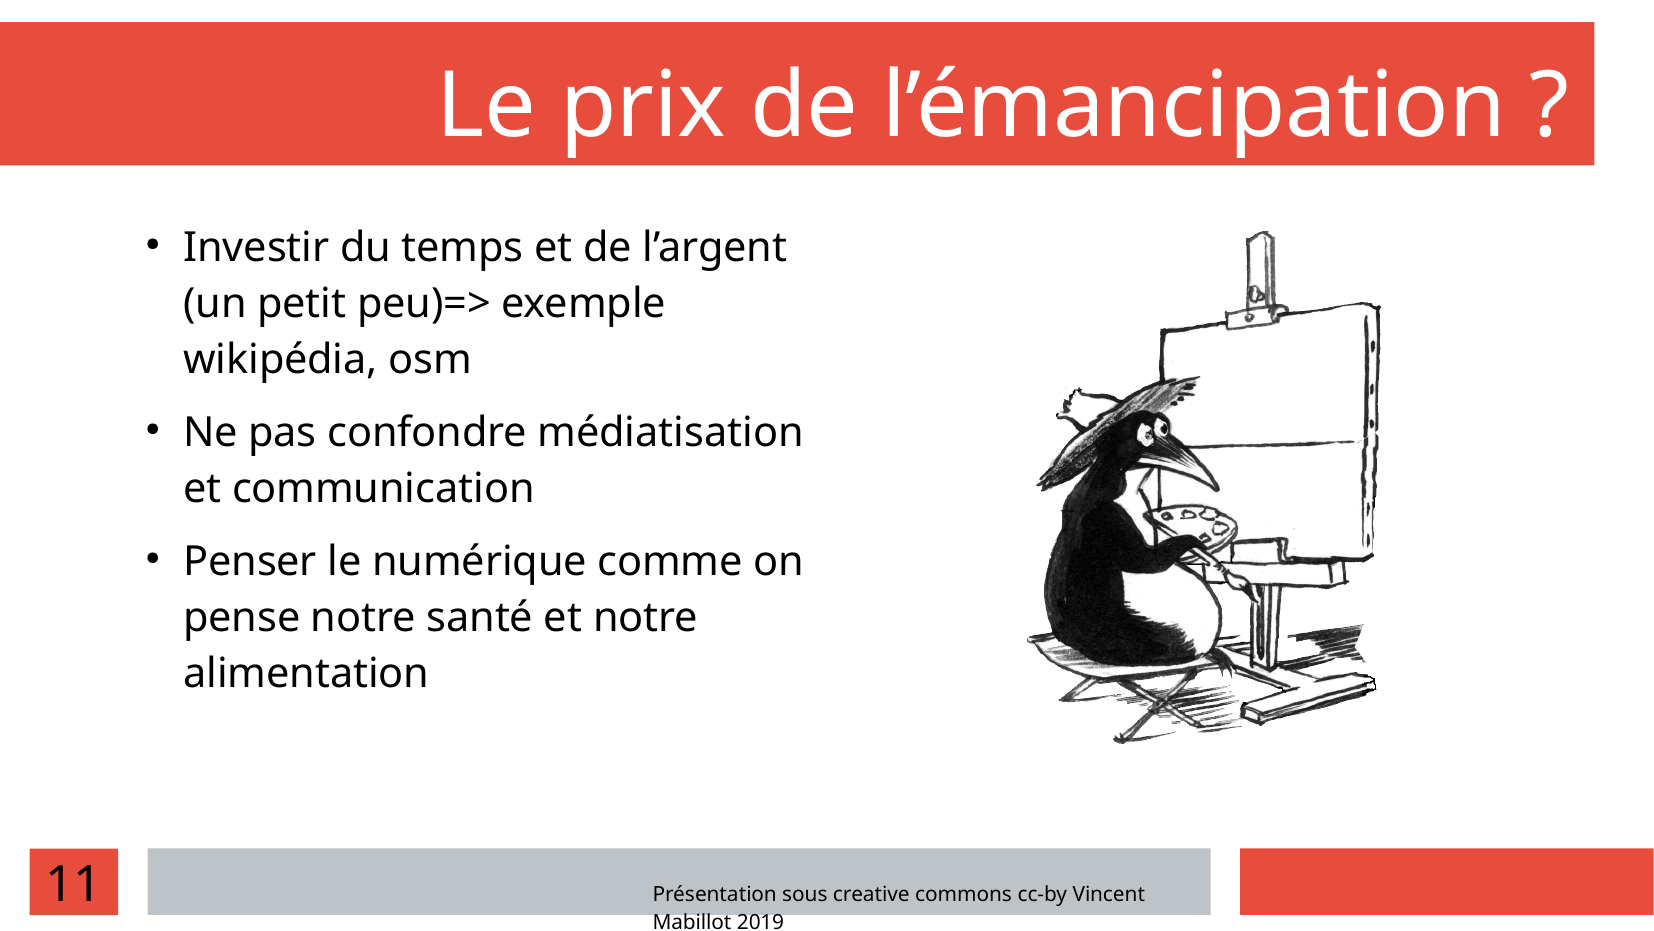

# Le prix de l’émancipation ?
Investir du temps et de l’argent (un petit peu)=> exemple wikipédia, osm
Ne pas confondre médiatisation et communication
Penser le numérique comme on pense notre santé et notre alimentation